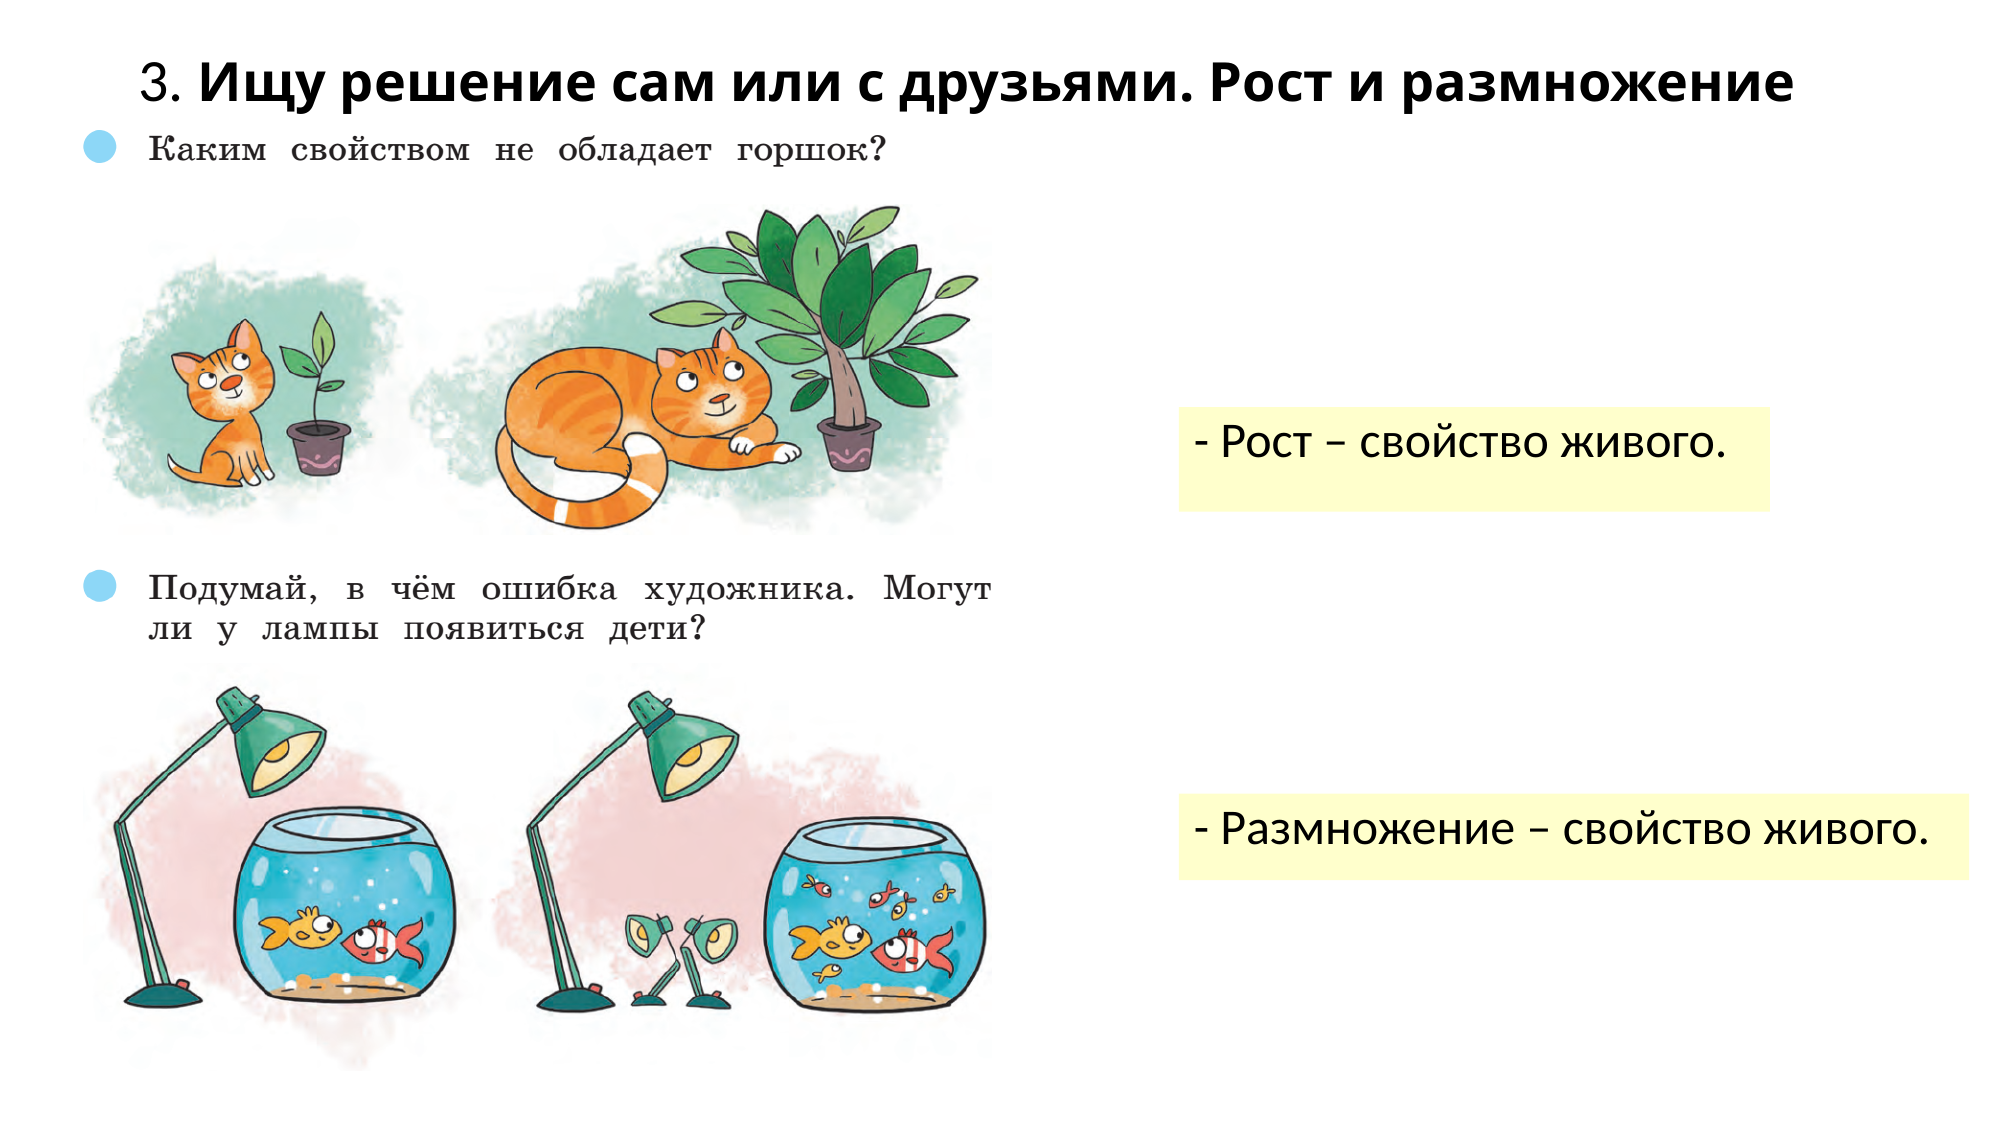

3. Ищу решение сам или с друзьями. Рост и размножение
# - Рост – свойство живого.
- Размножение – свойство живого.